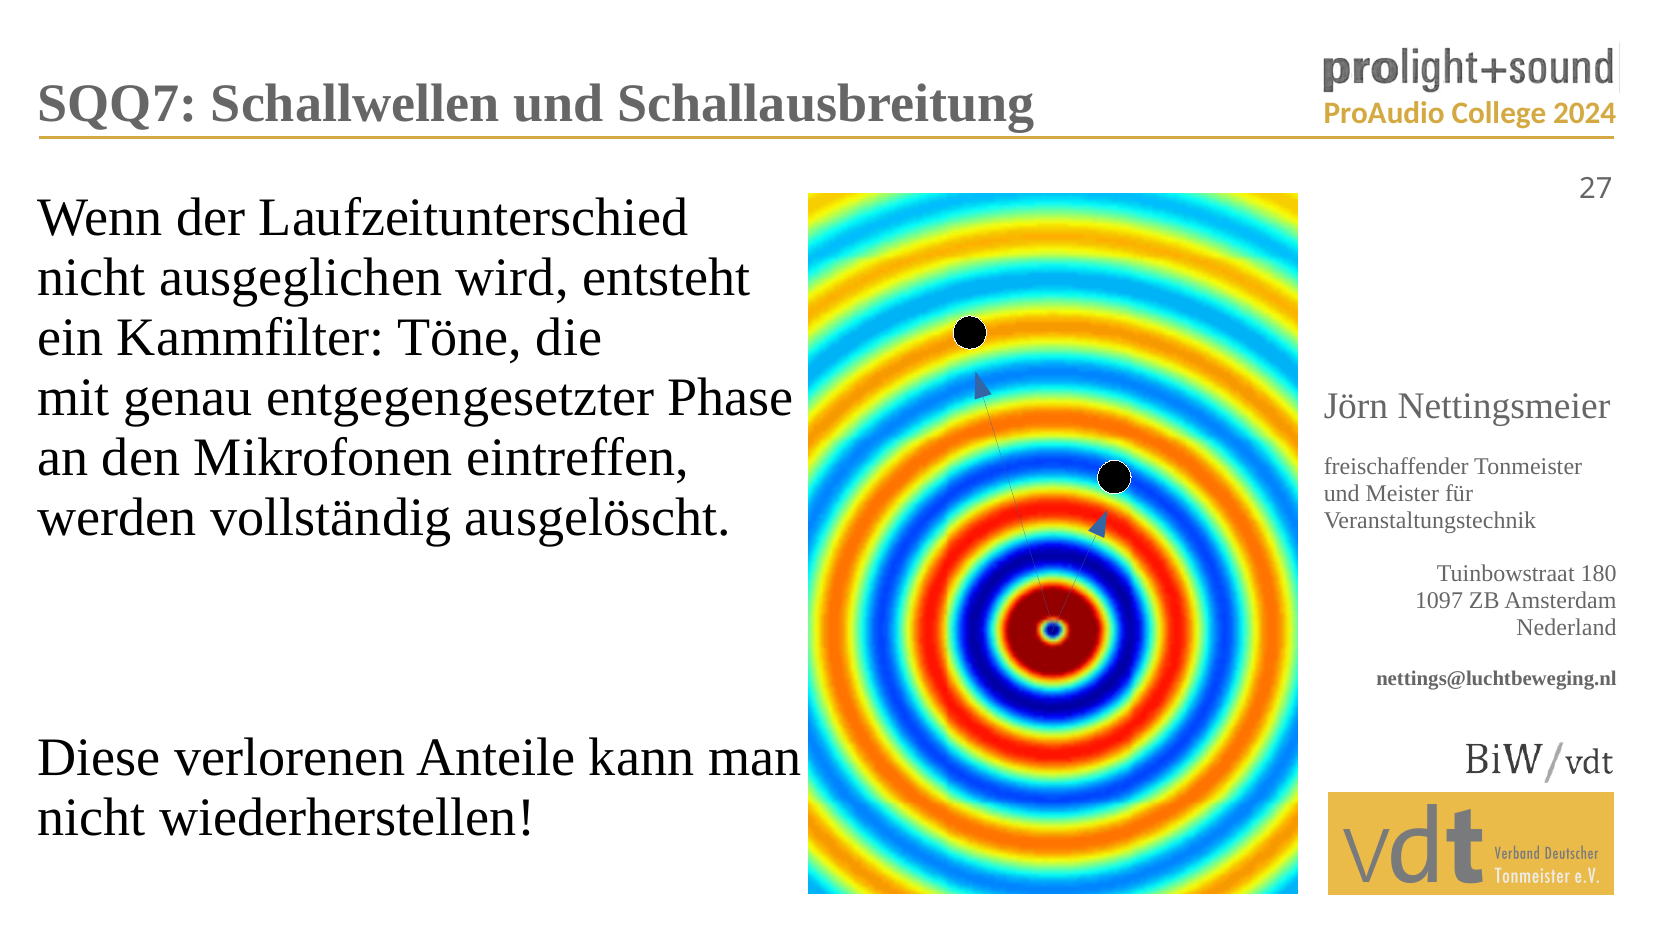

# SQQ7: Schallwellen und Schallausbreitung
27
Wenn der Laufzeitunterschied
nicht ausgeglichen wird, entsteht
ein Kammfilter: Töne, die
mit genau entgegengesetzter Phase
an den Mikrofonen eintreffen,
werden vollständig ausgelöscht.
Diese verlorenen Anteile kann man
nicht wiederherstellen!